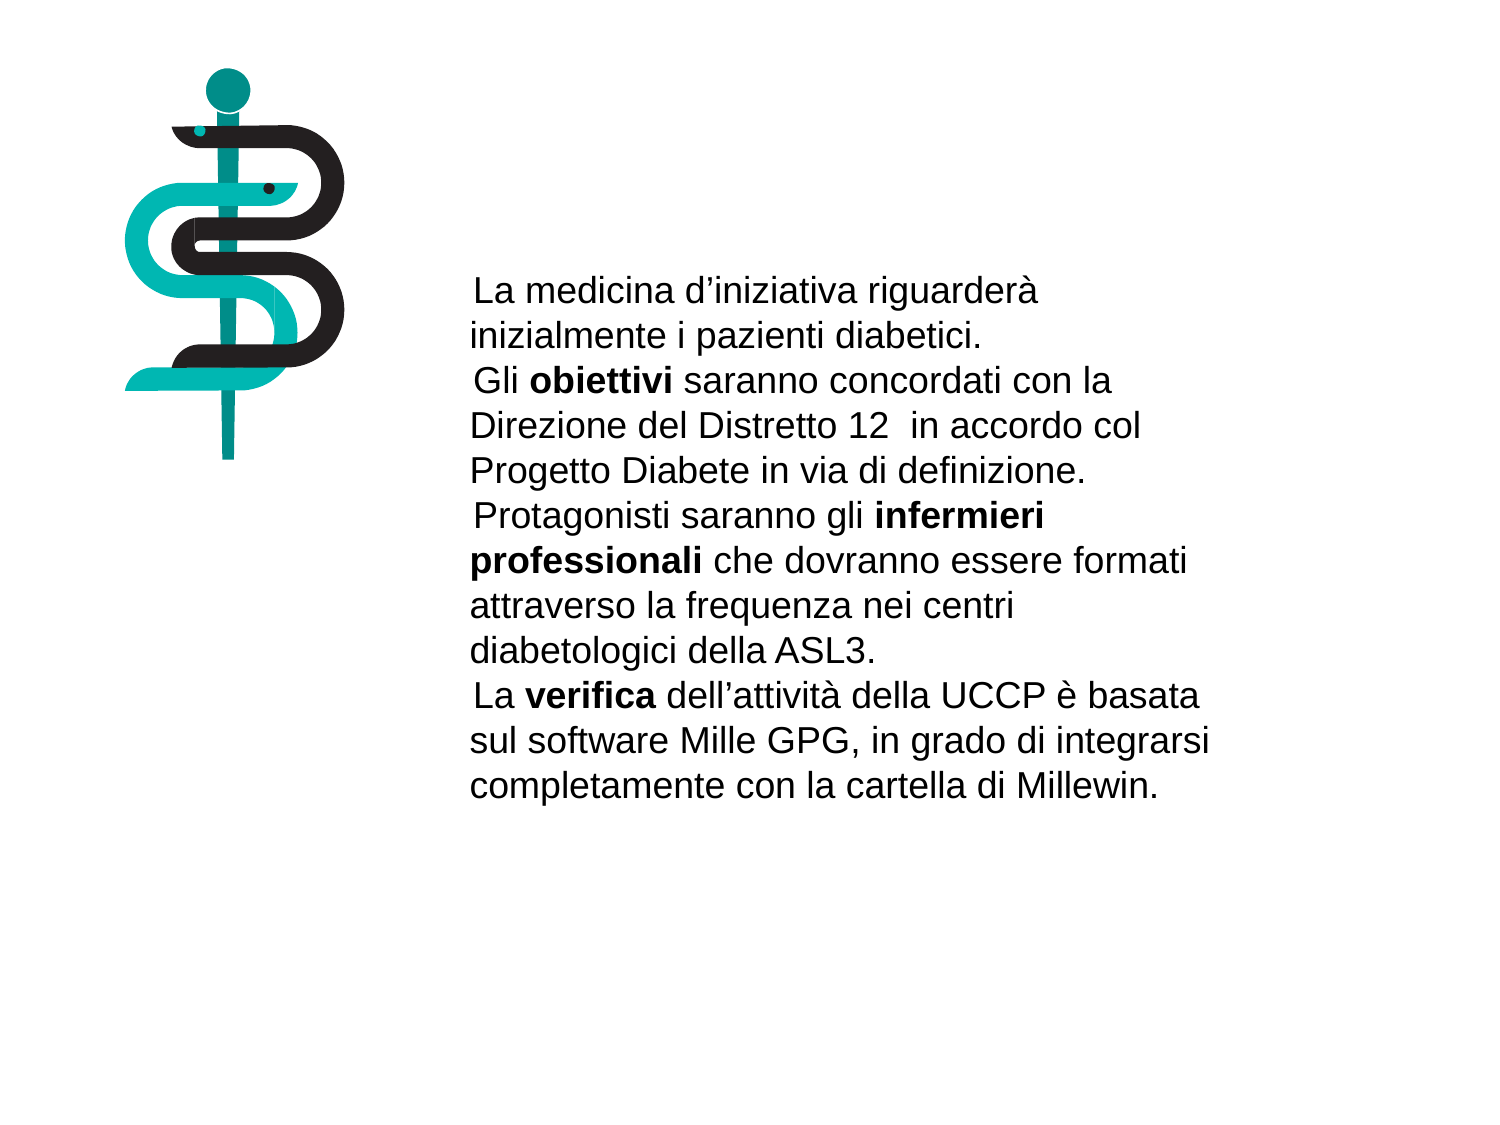

La medicina d’iniziativa riguarderà inizialmente i pazienti diabetici.
Gli obiettivi saranno concordati con la Direzione del Distretto 12 in accordo col Progetto Diabete in via di definizione.
Protagonisti saranno gli infermieri professionali che dovranno essere formati attraverso la frequenza nei centri diabetologici della ASL3.
La verifica dell’attività della UCCP è basata sul software Mille GPG, in grado di integrarsi completamente con la cartella di Millewin.